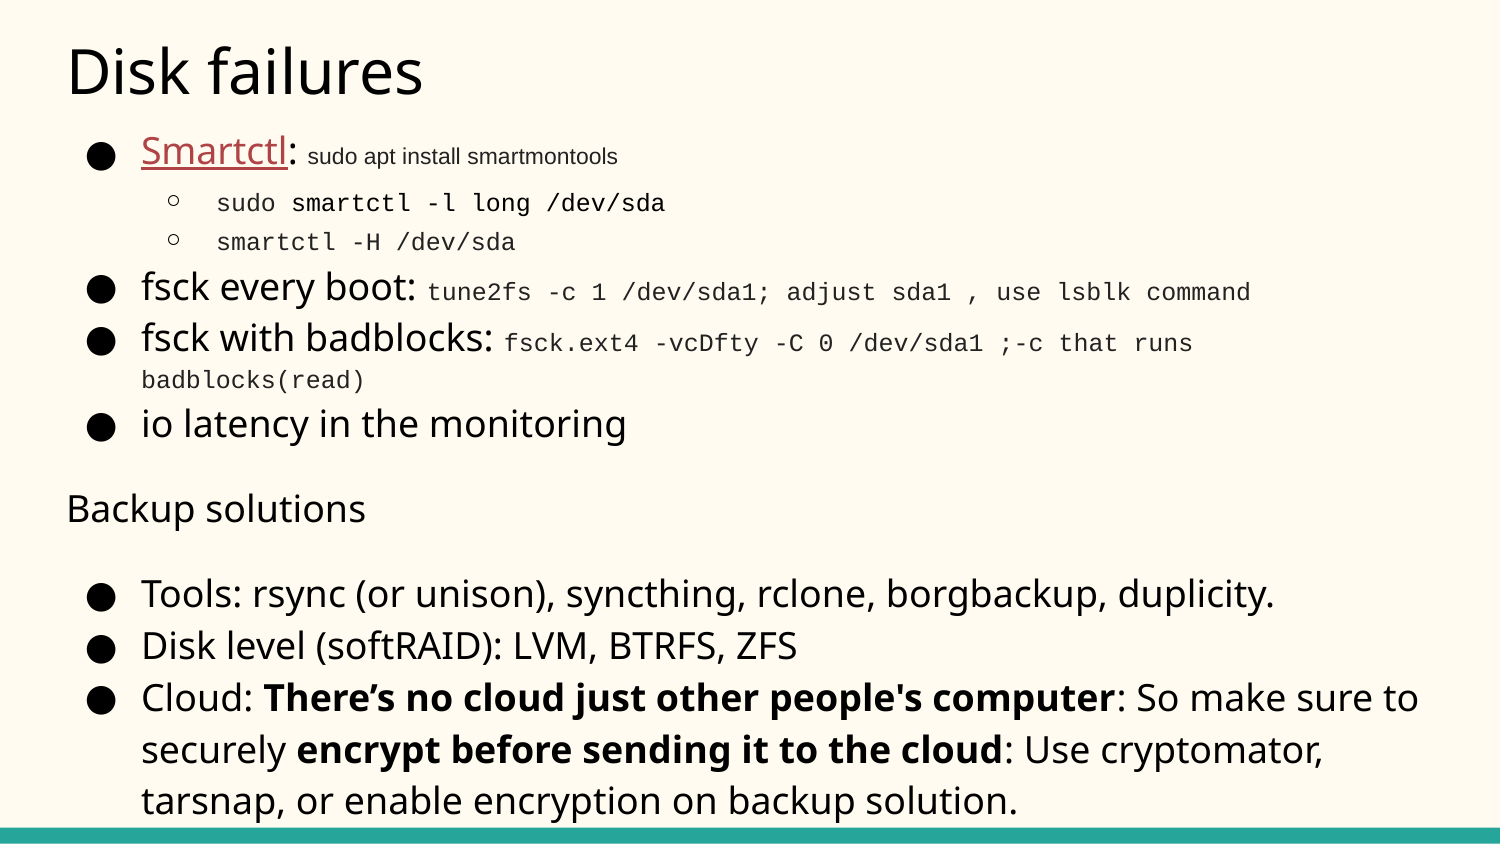

# Disk failures
Smartctl: sudo apt install smartmontools
sudo smartctl -l long /dev/sda
smartctl -H /dev/sda
fsck every boot: tune2fs -c 1 /dev/sda1; adjust sda1 , use lsblk command
fsck with badblocks: fsck.ext4 -vcDfty -C 0 /dev/sda1 ;-c that runs badblocks(read)
io latency in the monitoring
Backup solutions
Tools: rsync (or unison), syncthing, rclone, borgbackup, duplicity.
Disk level (softRAID): LVM, BTRFS, ZFS
Cloud: There’s no cloud just other people's computer: So make sure to securely encrypt before sending it to the cloud: Use cryptomator, tarsnap, or enable encryption on backup solution.